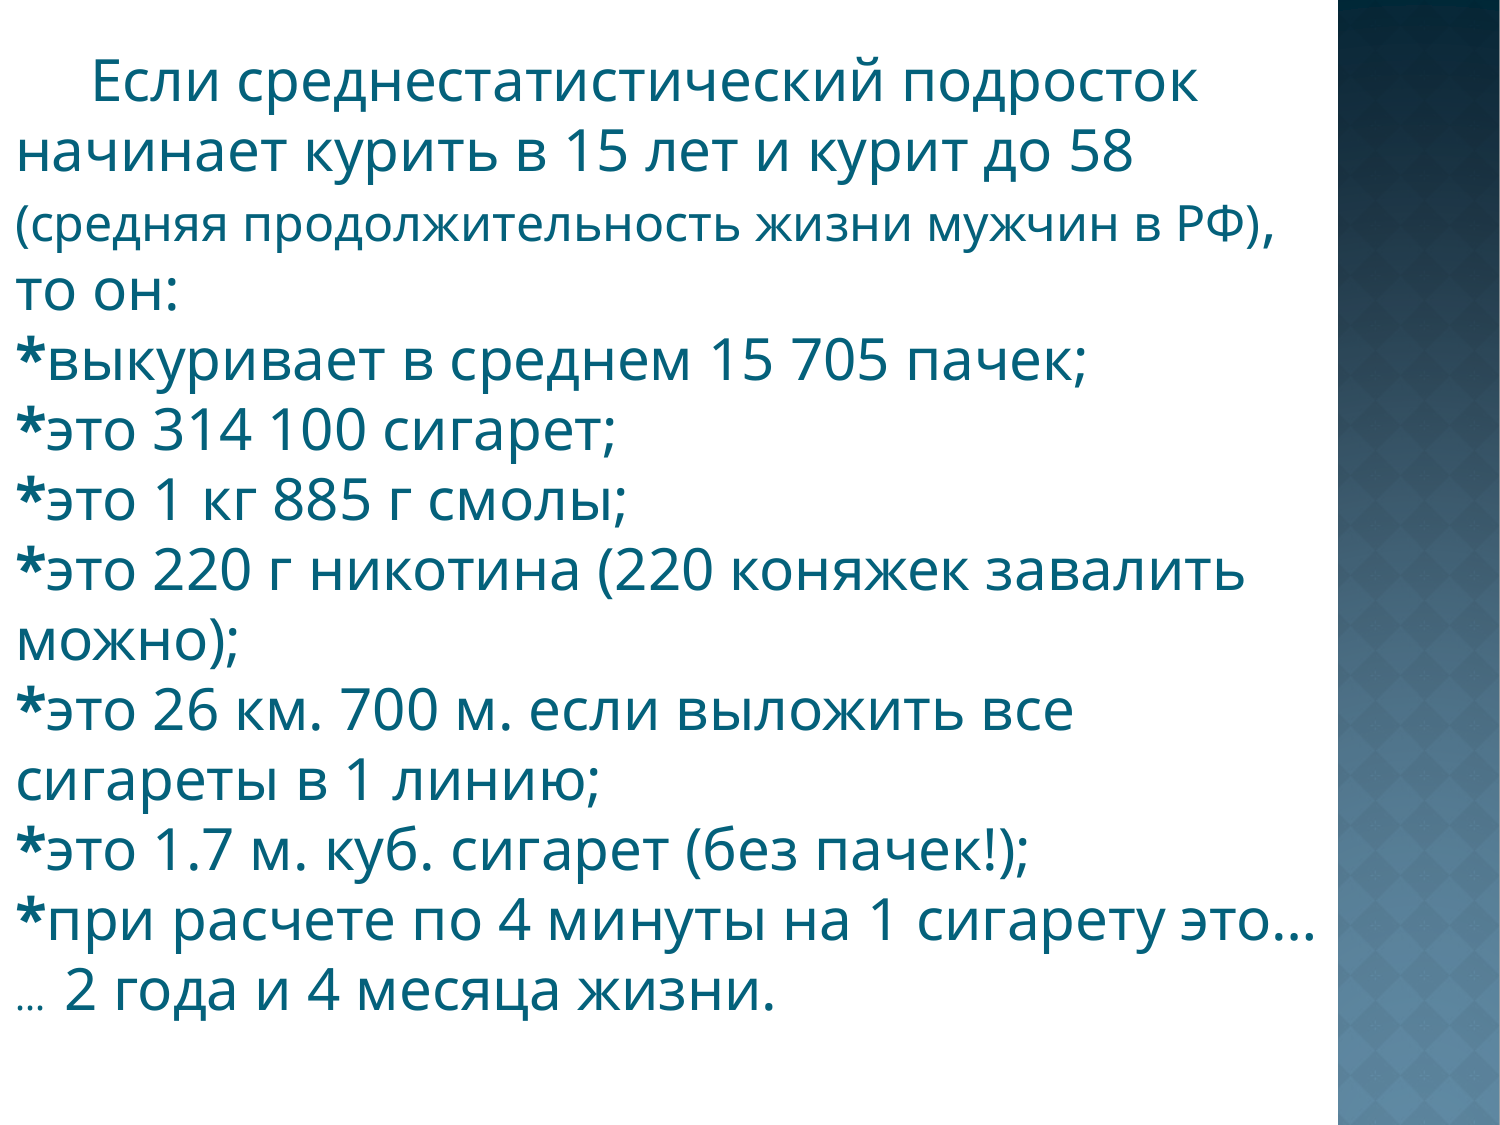

Если среднестатистический подросток начинает курить в 15 лет и курит до 58 (средняя продолжительность жизни мужчин в РФ), то он:
*выкуривает в среднем 15 705 пачек;
*это 314 100 сигарет;
*это 1 кг 885 г смолы;
*это 220 г никотина (220 коняжек завалить можно);
*это 26 км. 700 м. если выложить все сигареты в 1 линию;
*это 1.7 м. куб. сигарет (без пачек!);
*при расчете по 4 минуты на 1 сигарету это…
... 2 года и 4 месяца жизни.